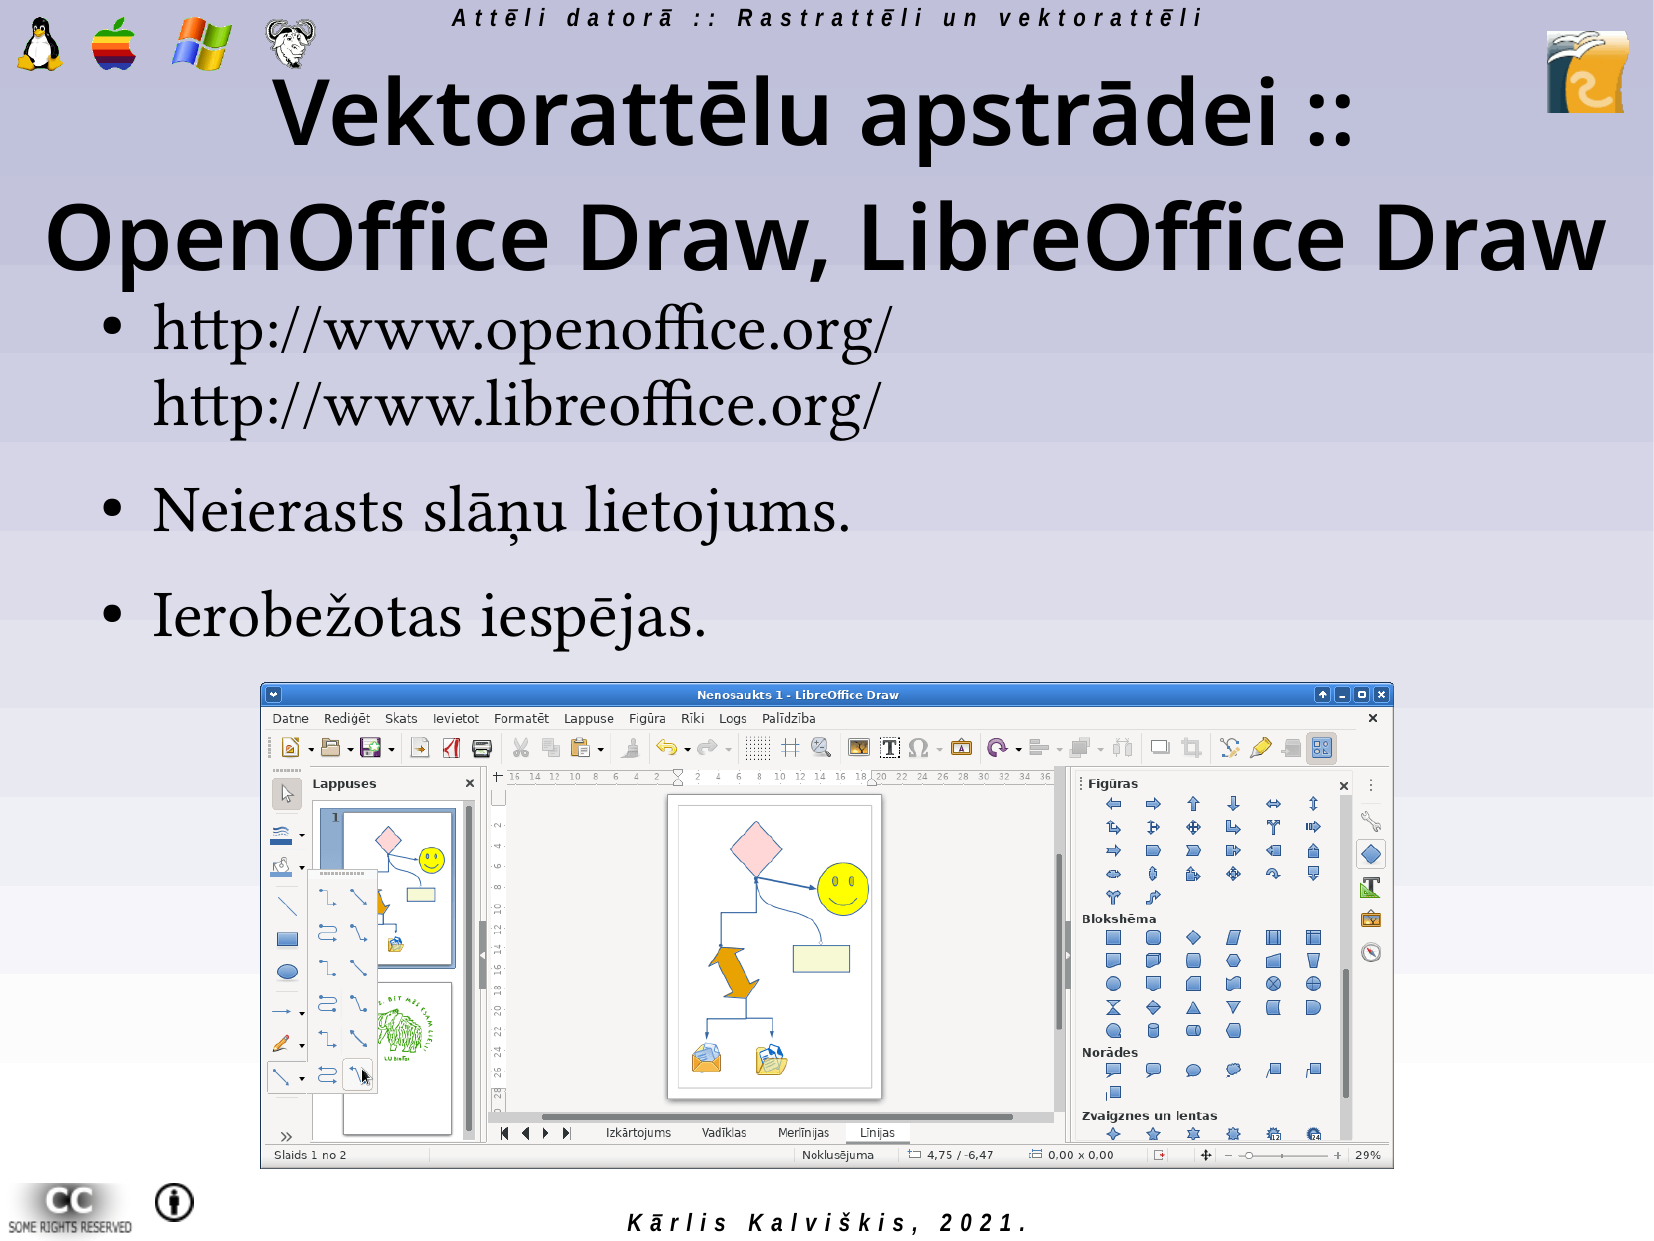

# Vektorattēlu apstrādei :: OpenOffice Draw, LibreOffice Draw
http://www.openoffice.org/
http://www.libreoffice.org/
Neierasts slāņu lietojums.
Ierobežotas iespējas.